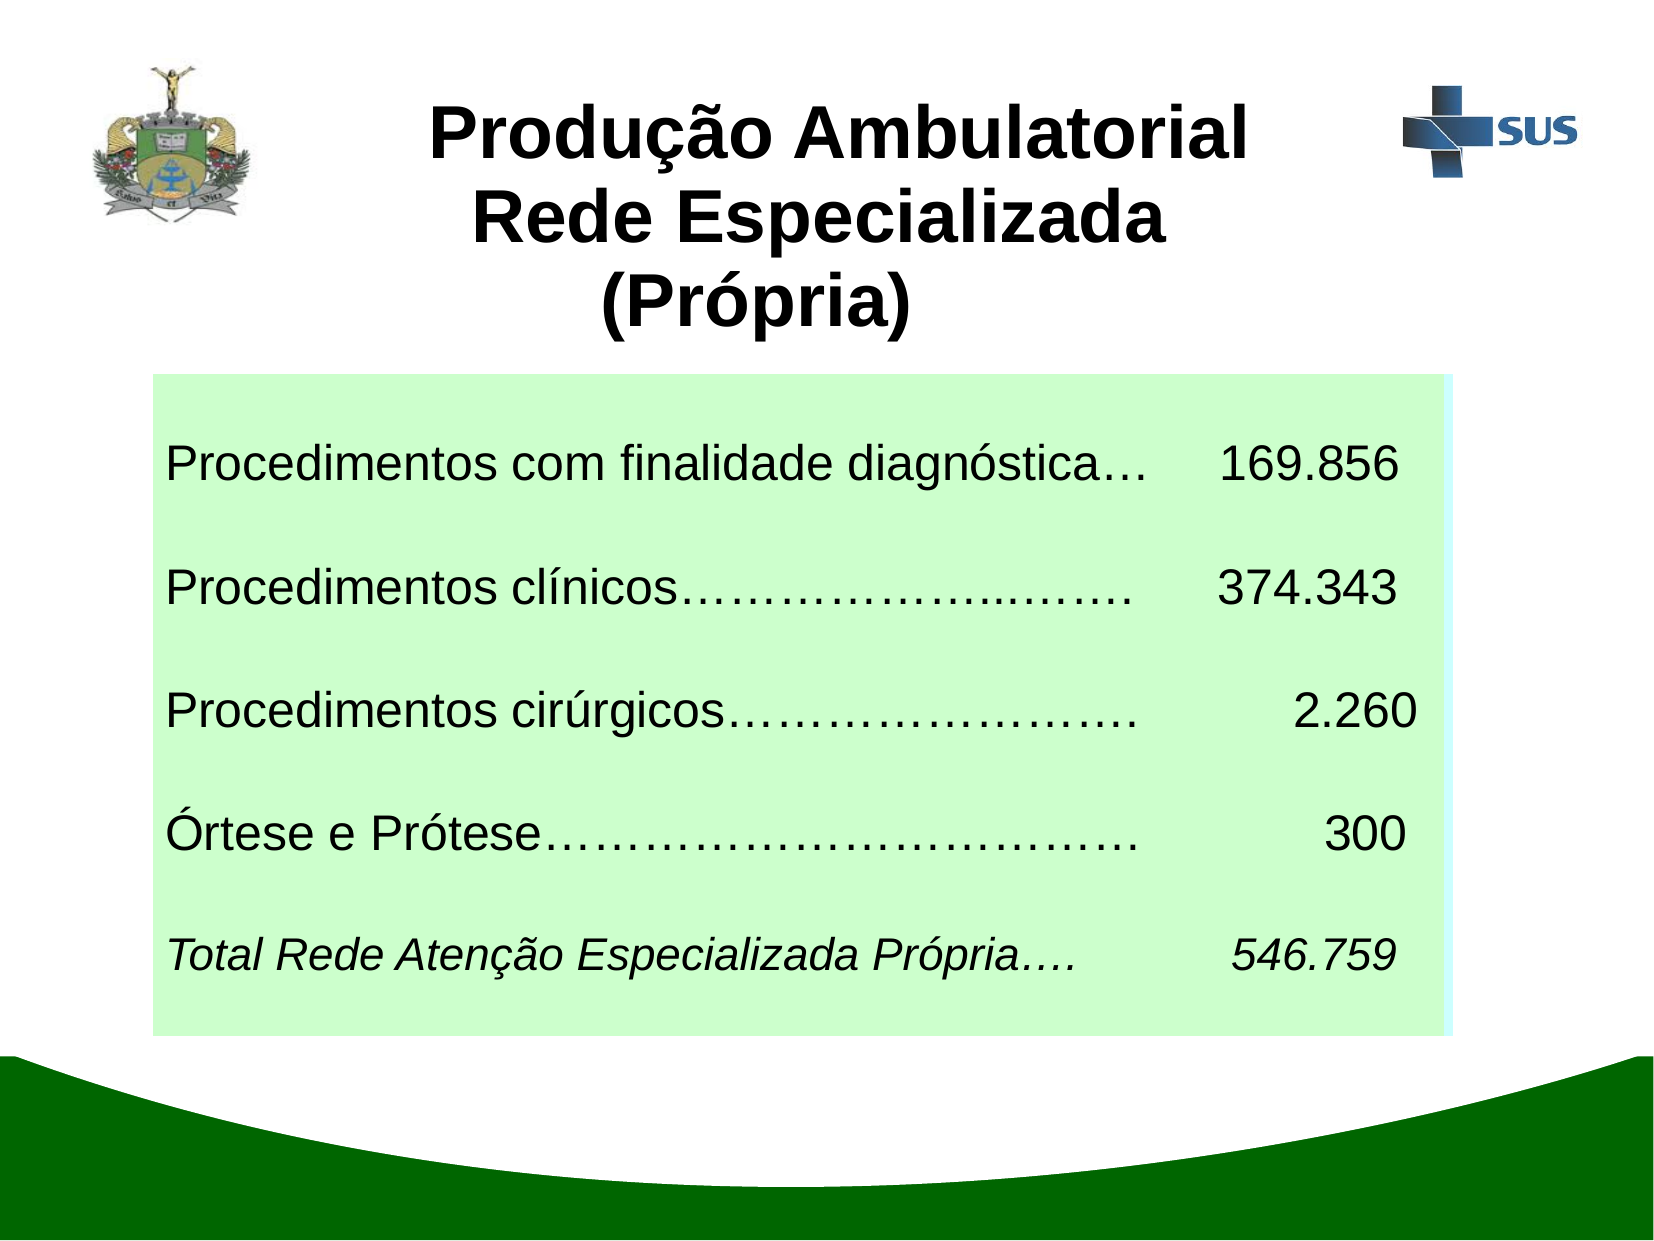

Produção Ambulatorial
 Rede Especializada
(Própria)
| Procedimentos com finalidade diagnóstica… 169.856 Procedimentos clínicos………………...……. 374.343 Procedimentos cirúrgicos……………………. 2.260 Órtese e Prótese……………………………… 300 Total Rede Atenção Especializada Própria…. 546.759 | |
| --- | --- |
| | |